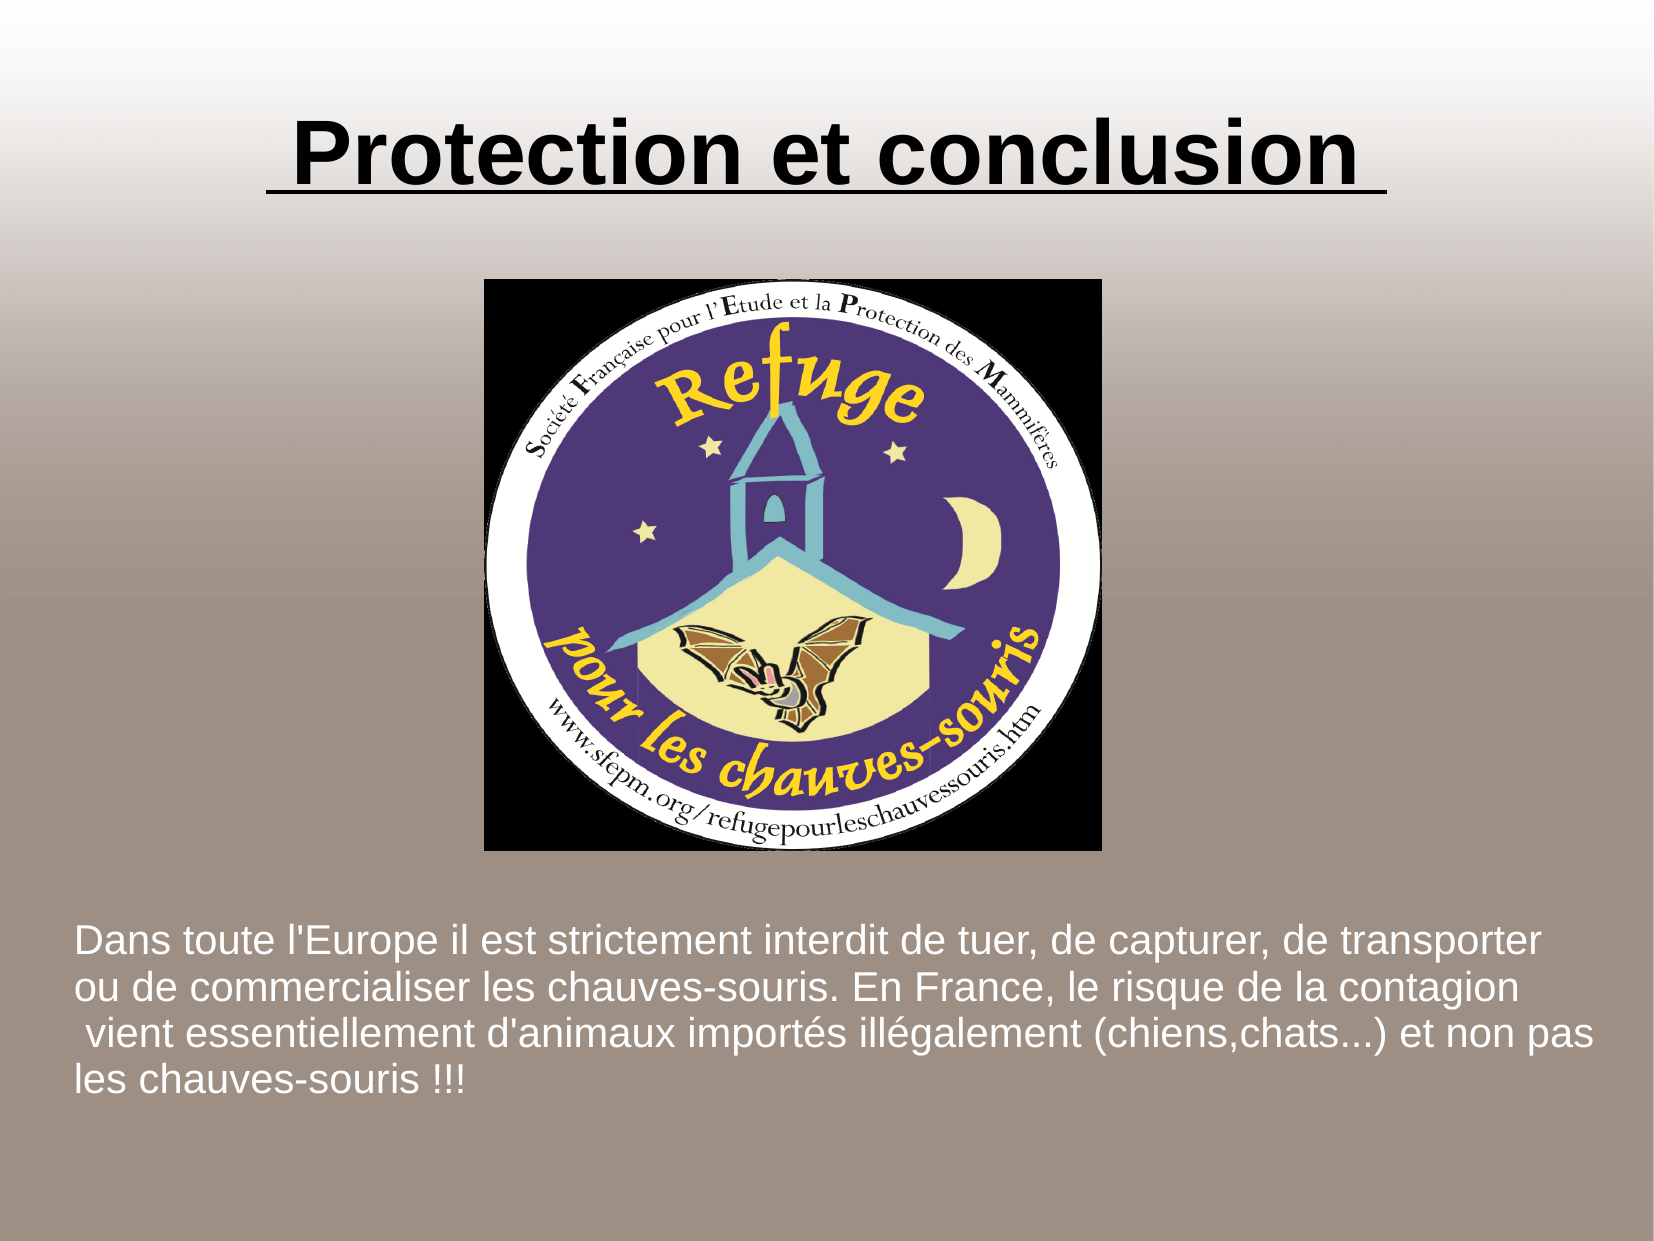

# Protection et conclusion
Dans toute l'Europe il est strictement interdit de tuer, de capturer, de transporter
ou de commercialiser les chauves-souris. En France, le risque de la contagion
 vient essentiellement d'animaux importés illégalement (chiens,chats...) et non pas
les chauves-souris !!!